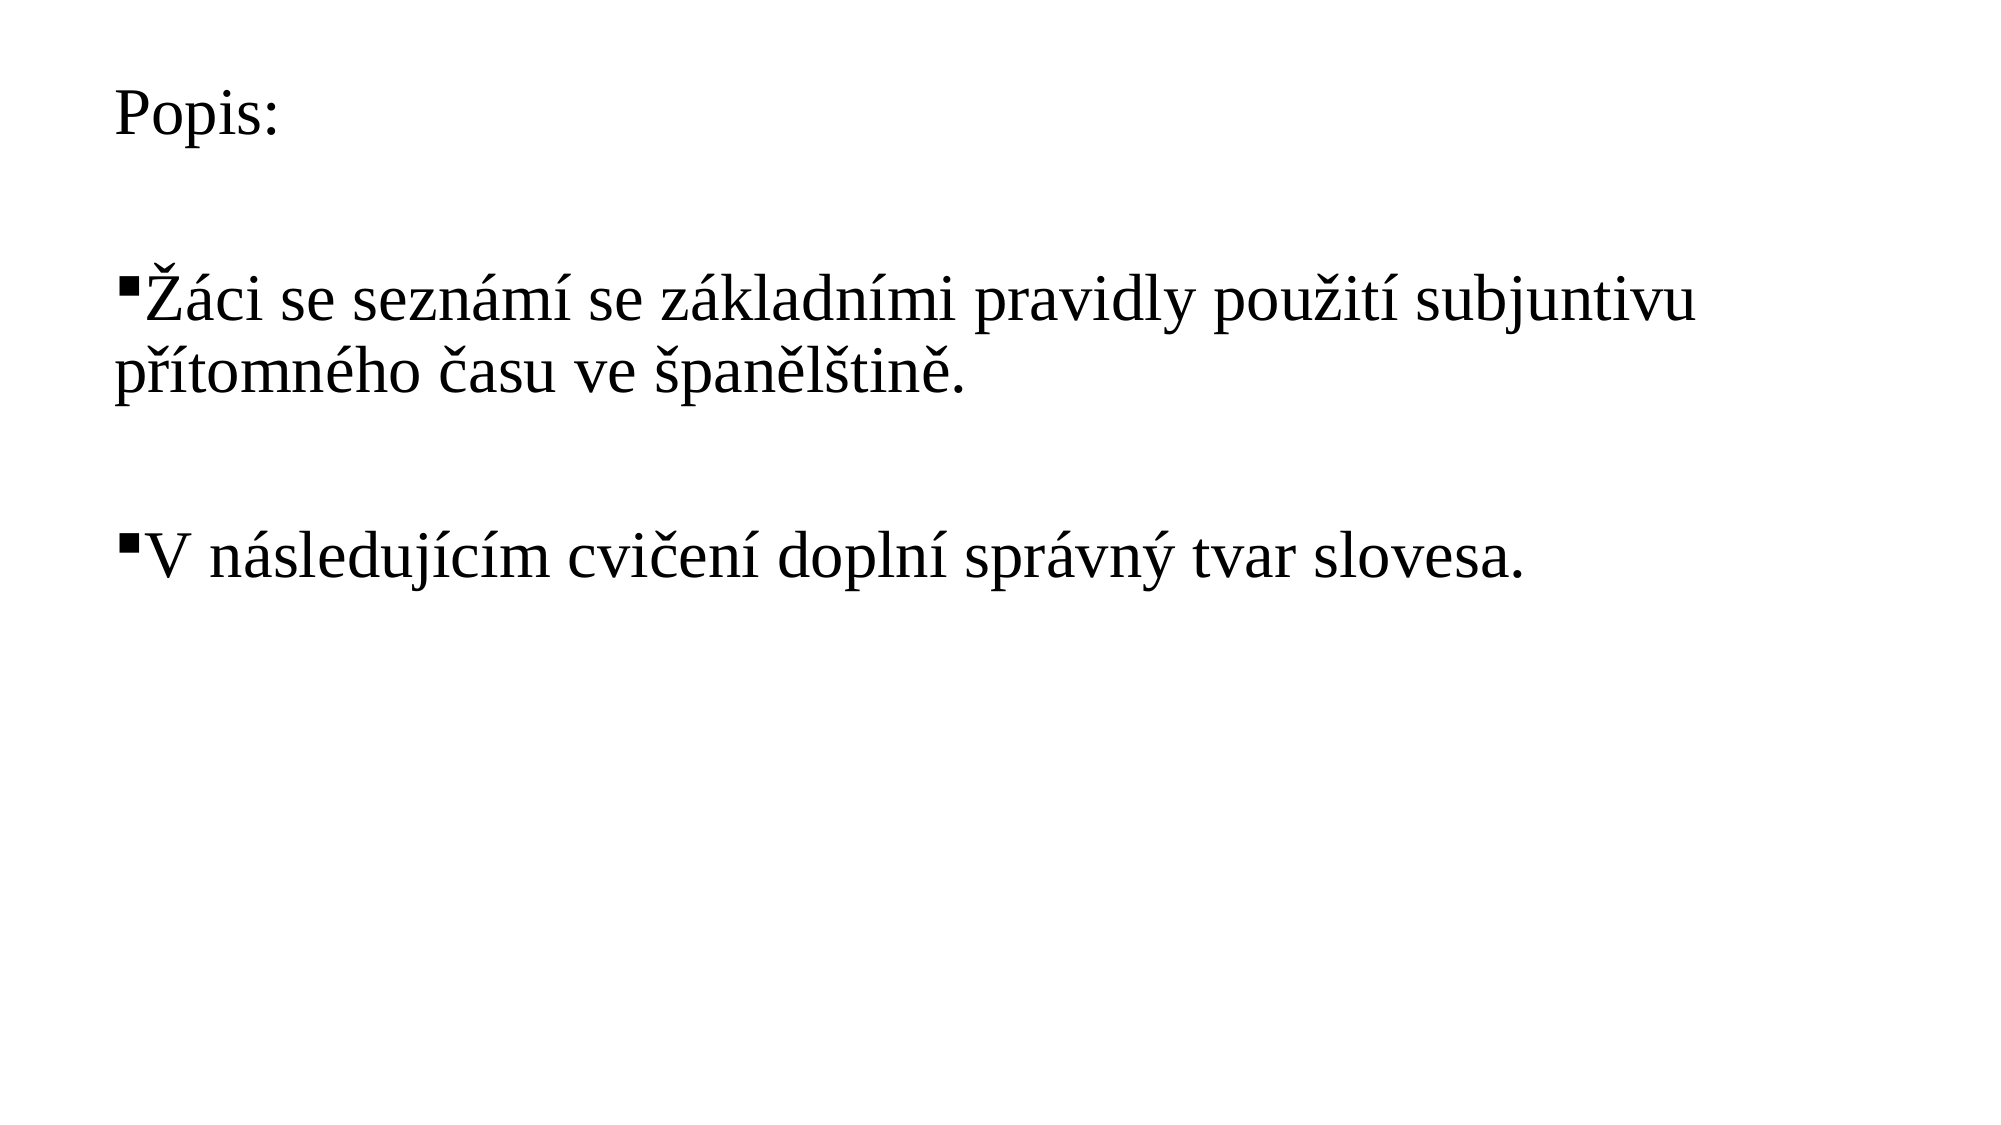

# Popis:
Žáci se seznámí se základními pravidly použití subjuntivu přítomného času ve španělštině.
V následujícím cvičení doplní správný tvar slovesa.